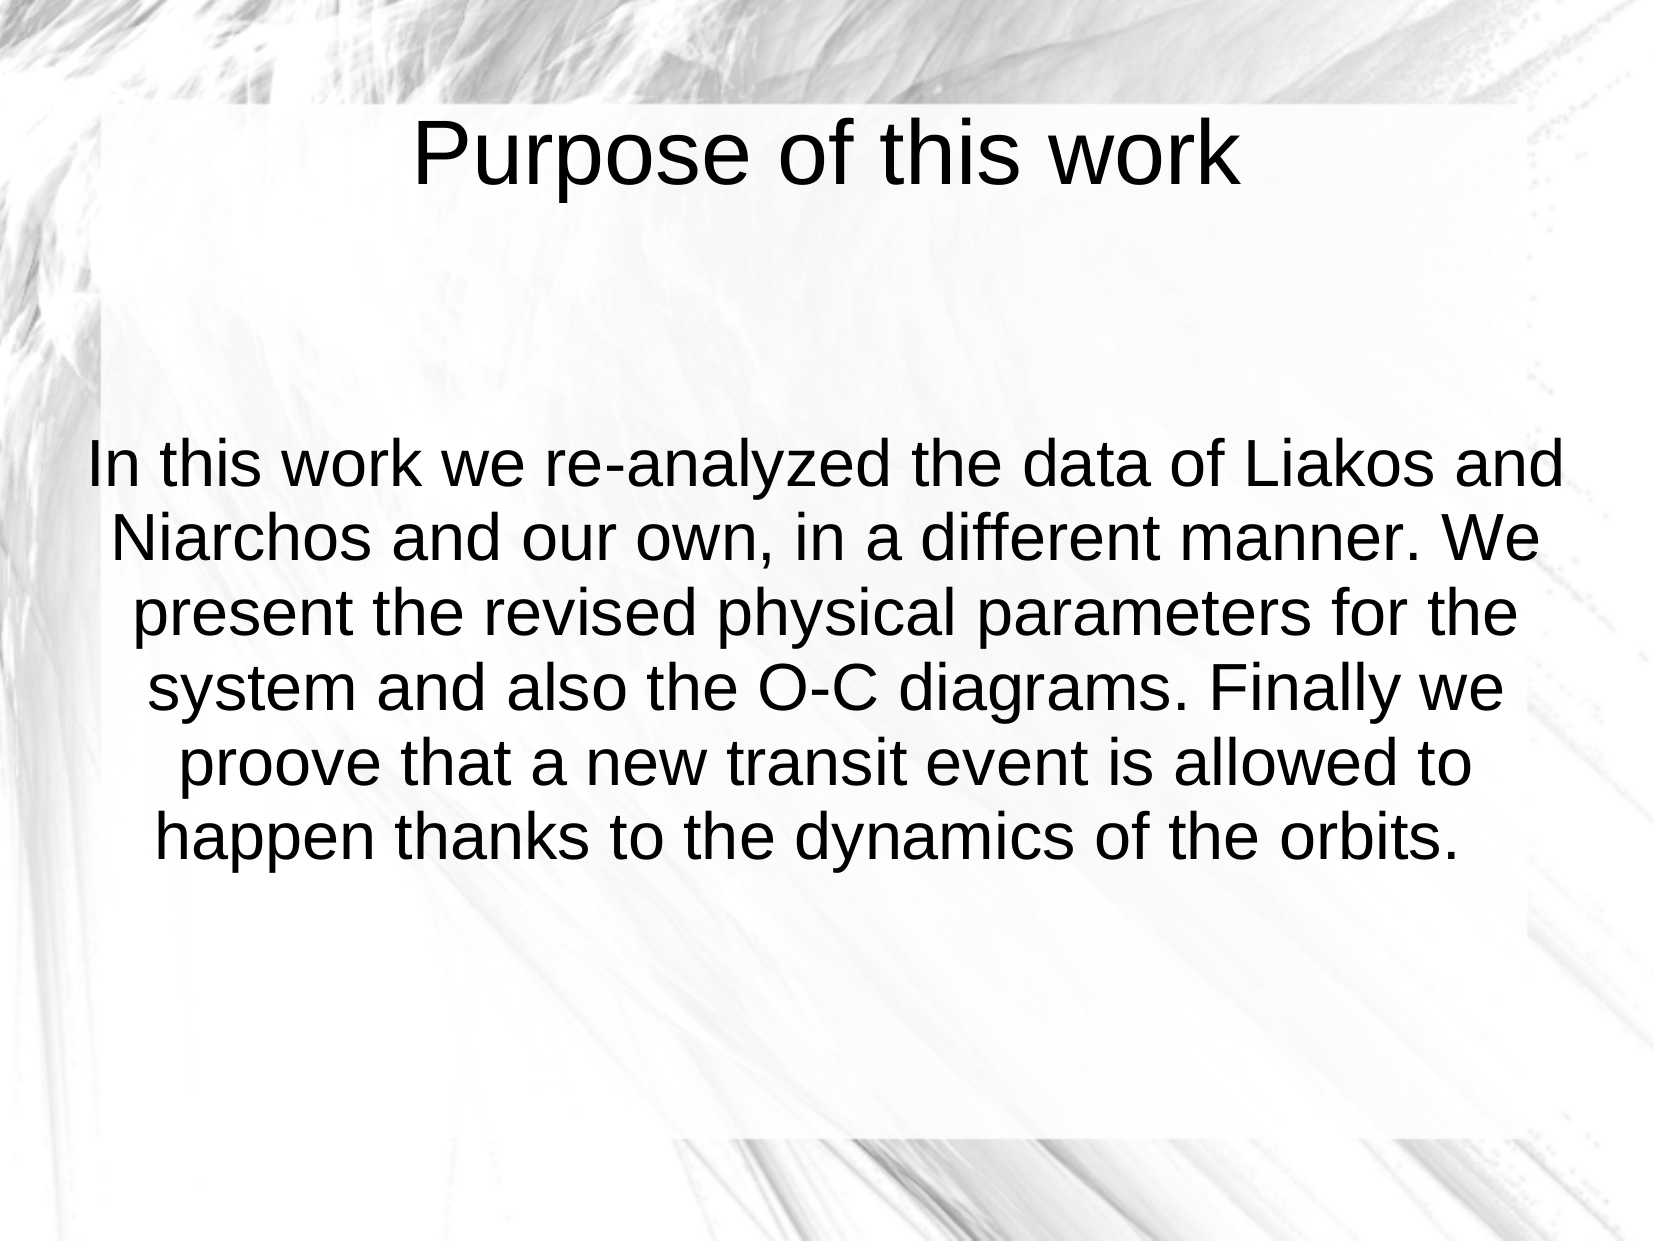

# Purpose of this work
In this work we re-analyzed the data of Liakos and Niarchos and our own, in a different manner. We present the revised physical parameters for the system and also the O-C diagrams. Finally we proove that a new transit event is allowed to happen thanks to the dynamics of the orbits.